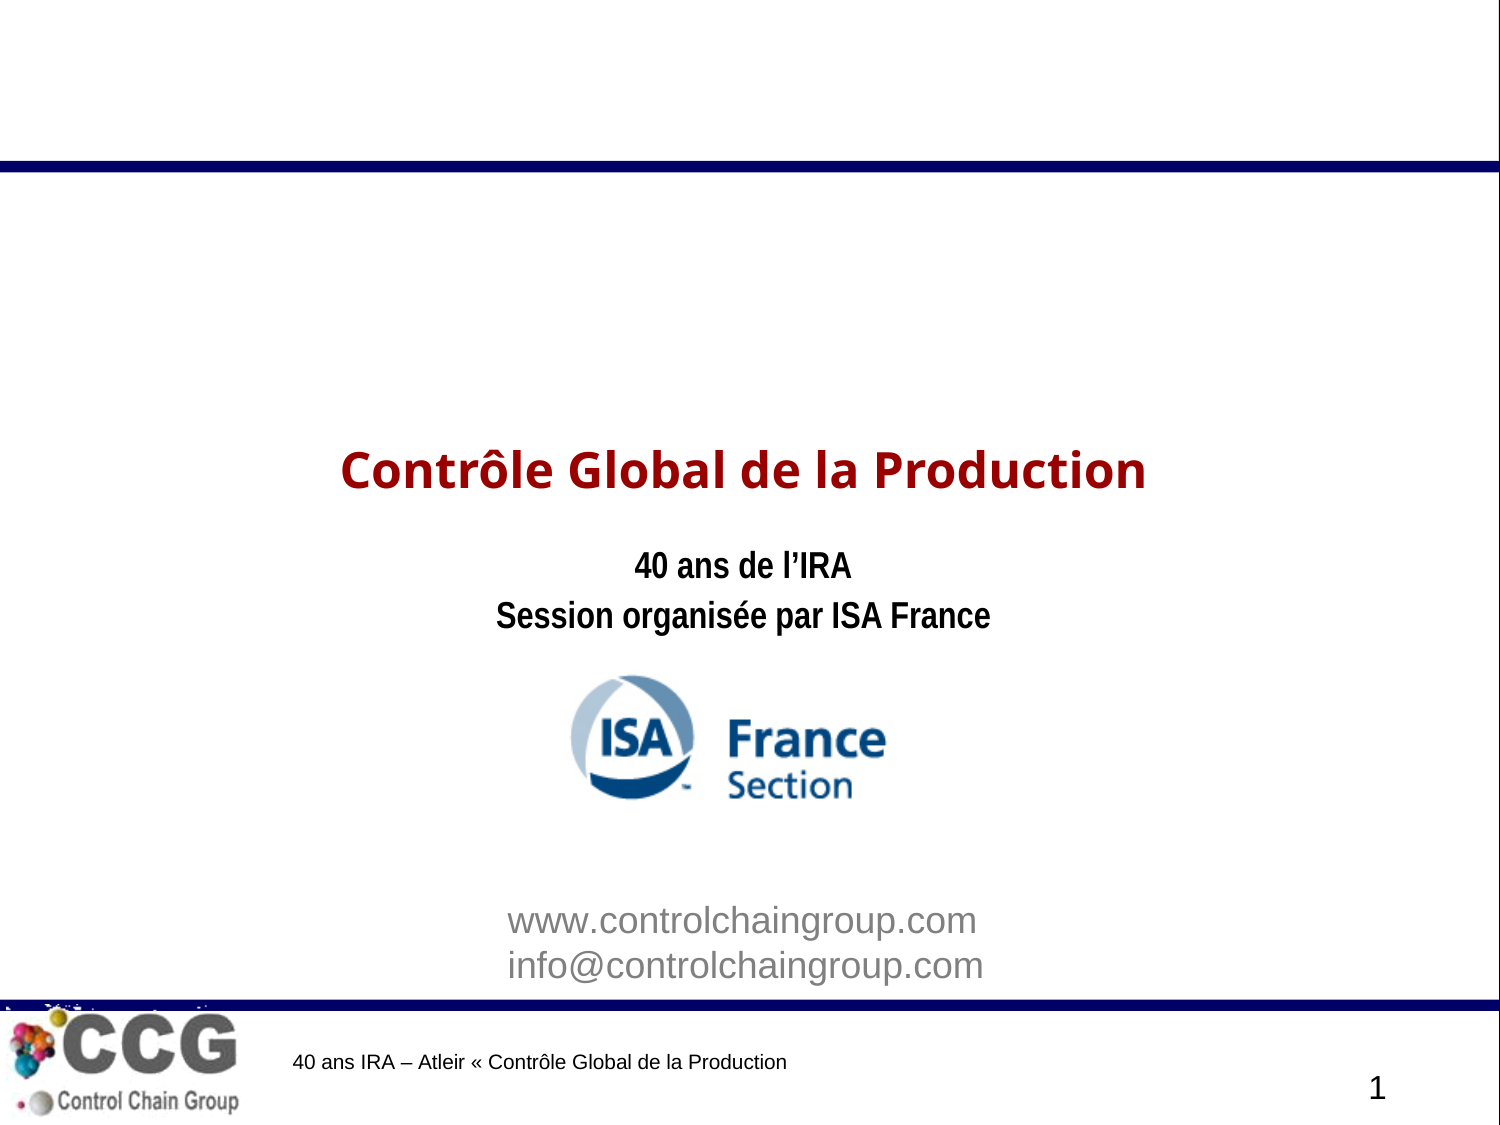

# Contrôle Global de la Production
40 ans de l’IRA
Session organisée par ISA France